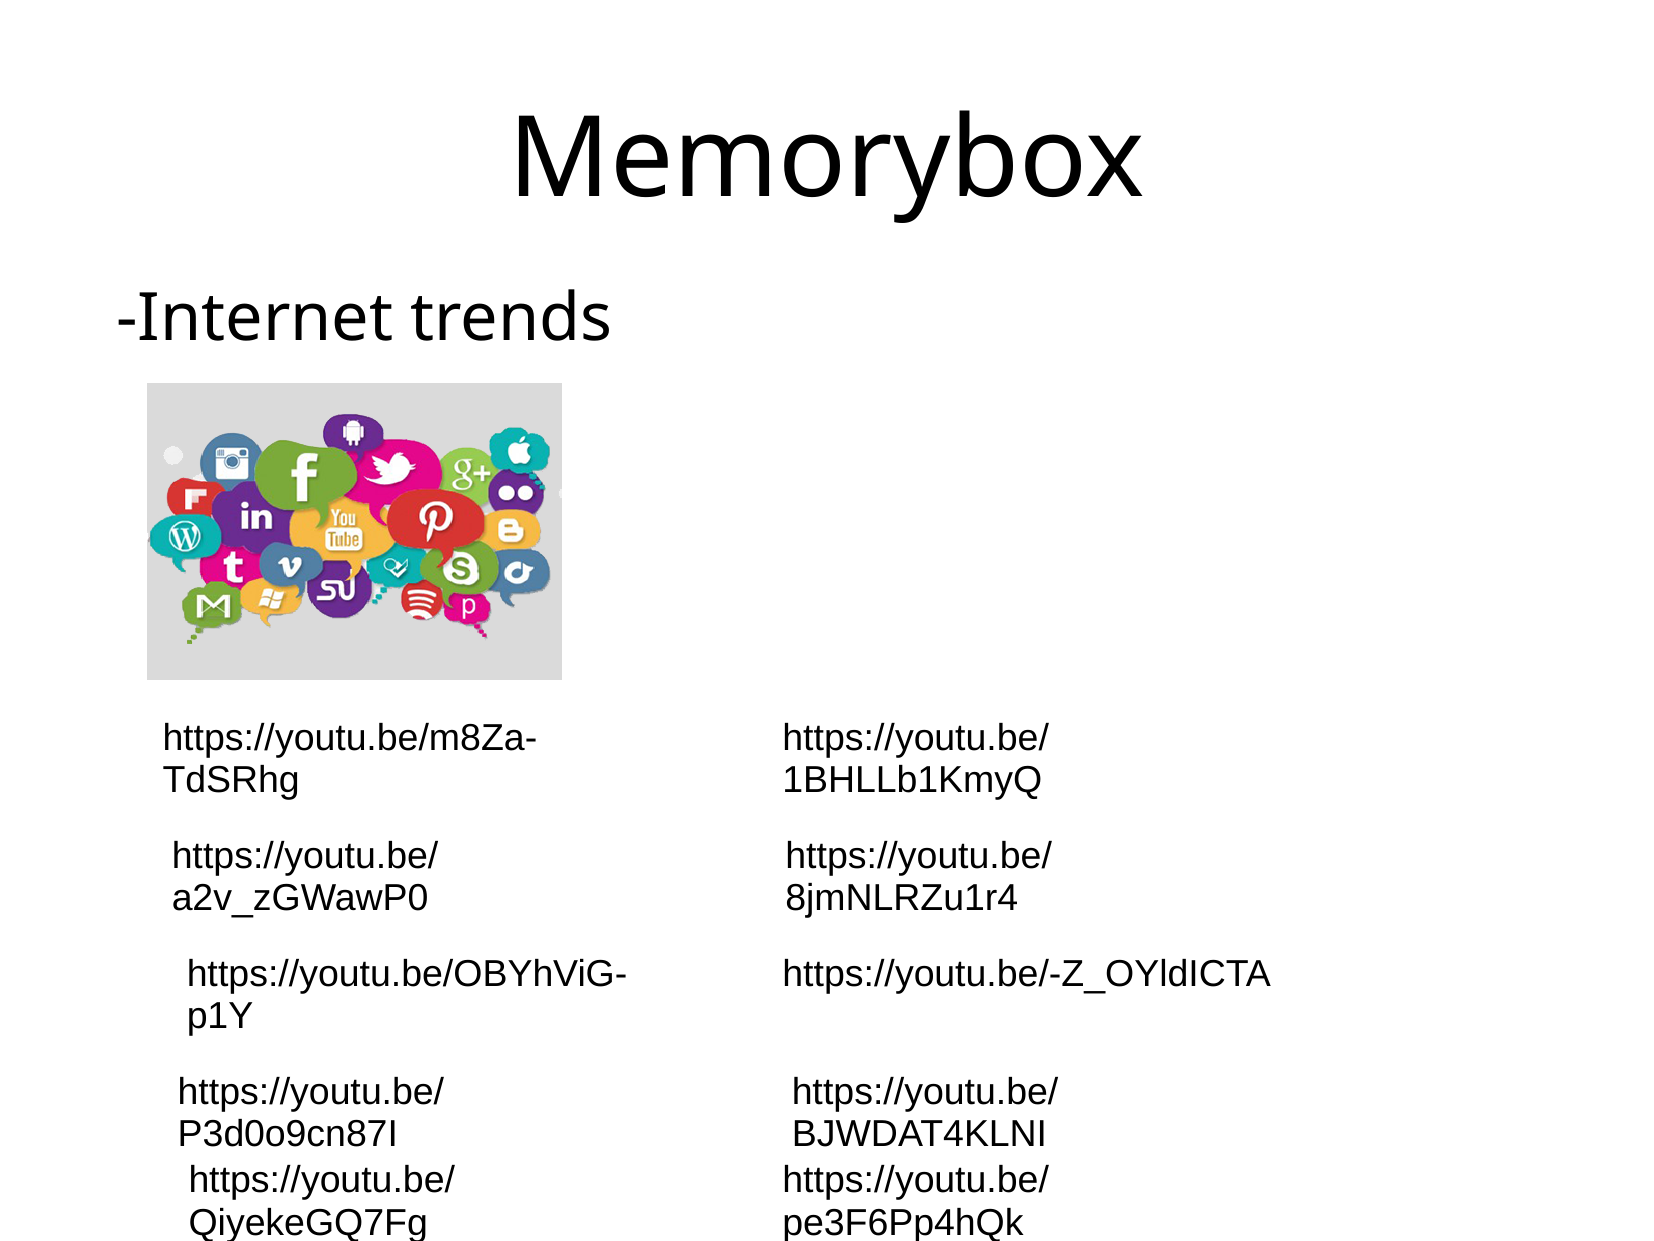

# Memorybox
-Internet trends
https://youtu.be/m8Za-TdSRhg
https://youtu.be/1BHLLb1KmyQ
https://youtu.be/a2v_zGWawP0
https://youtu.be/8jmNLRZu1r4
https://youtu.be/OBYhViG-p1Y
https://youtu.be/-Z_OYldICTA
https://youtu.be/P3d0o9cn87I
https://youtu.be/BJWDAT4KLNI
https://youtu.be/QiyekeGQ7Fg
https://youtu.be/pe3F6Pp4hQk